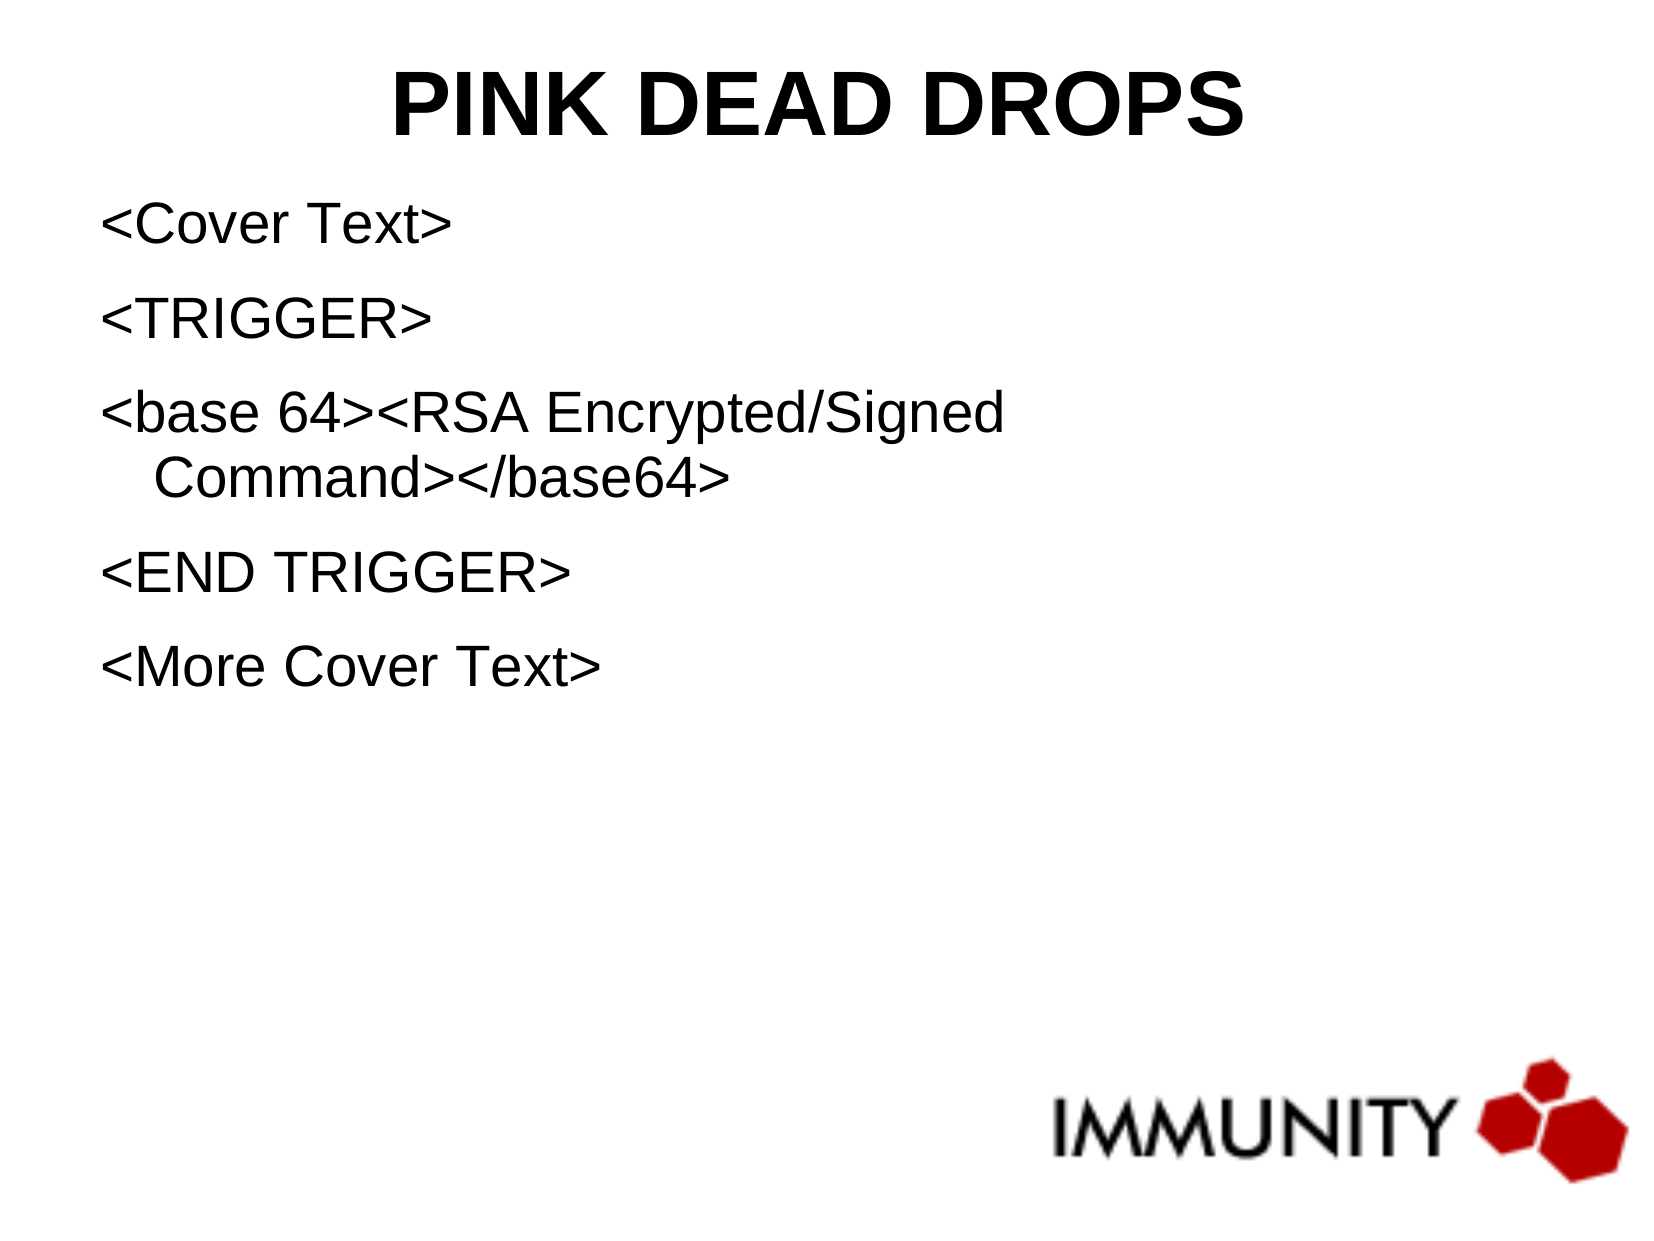

# PINK DEAD DROPS
<Cover Text>
<TRIGGER>
<base 64><RSA Encrypted/Signed Command></base64>
<END TRIGGER>
<More Cover Text>